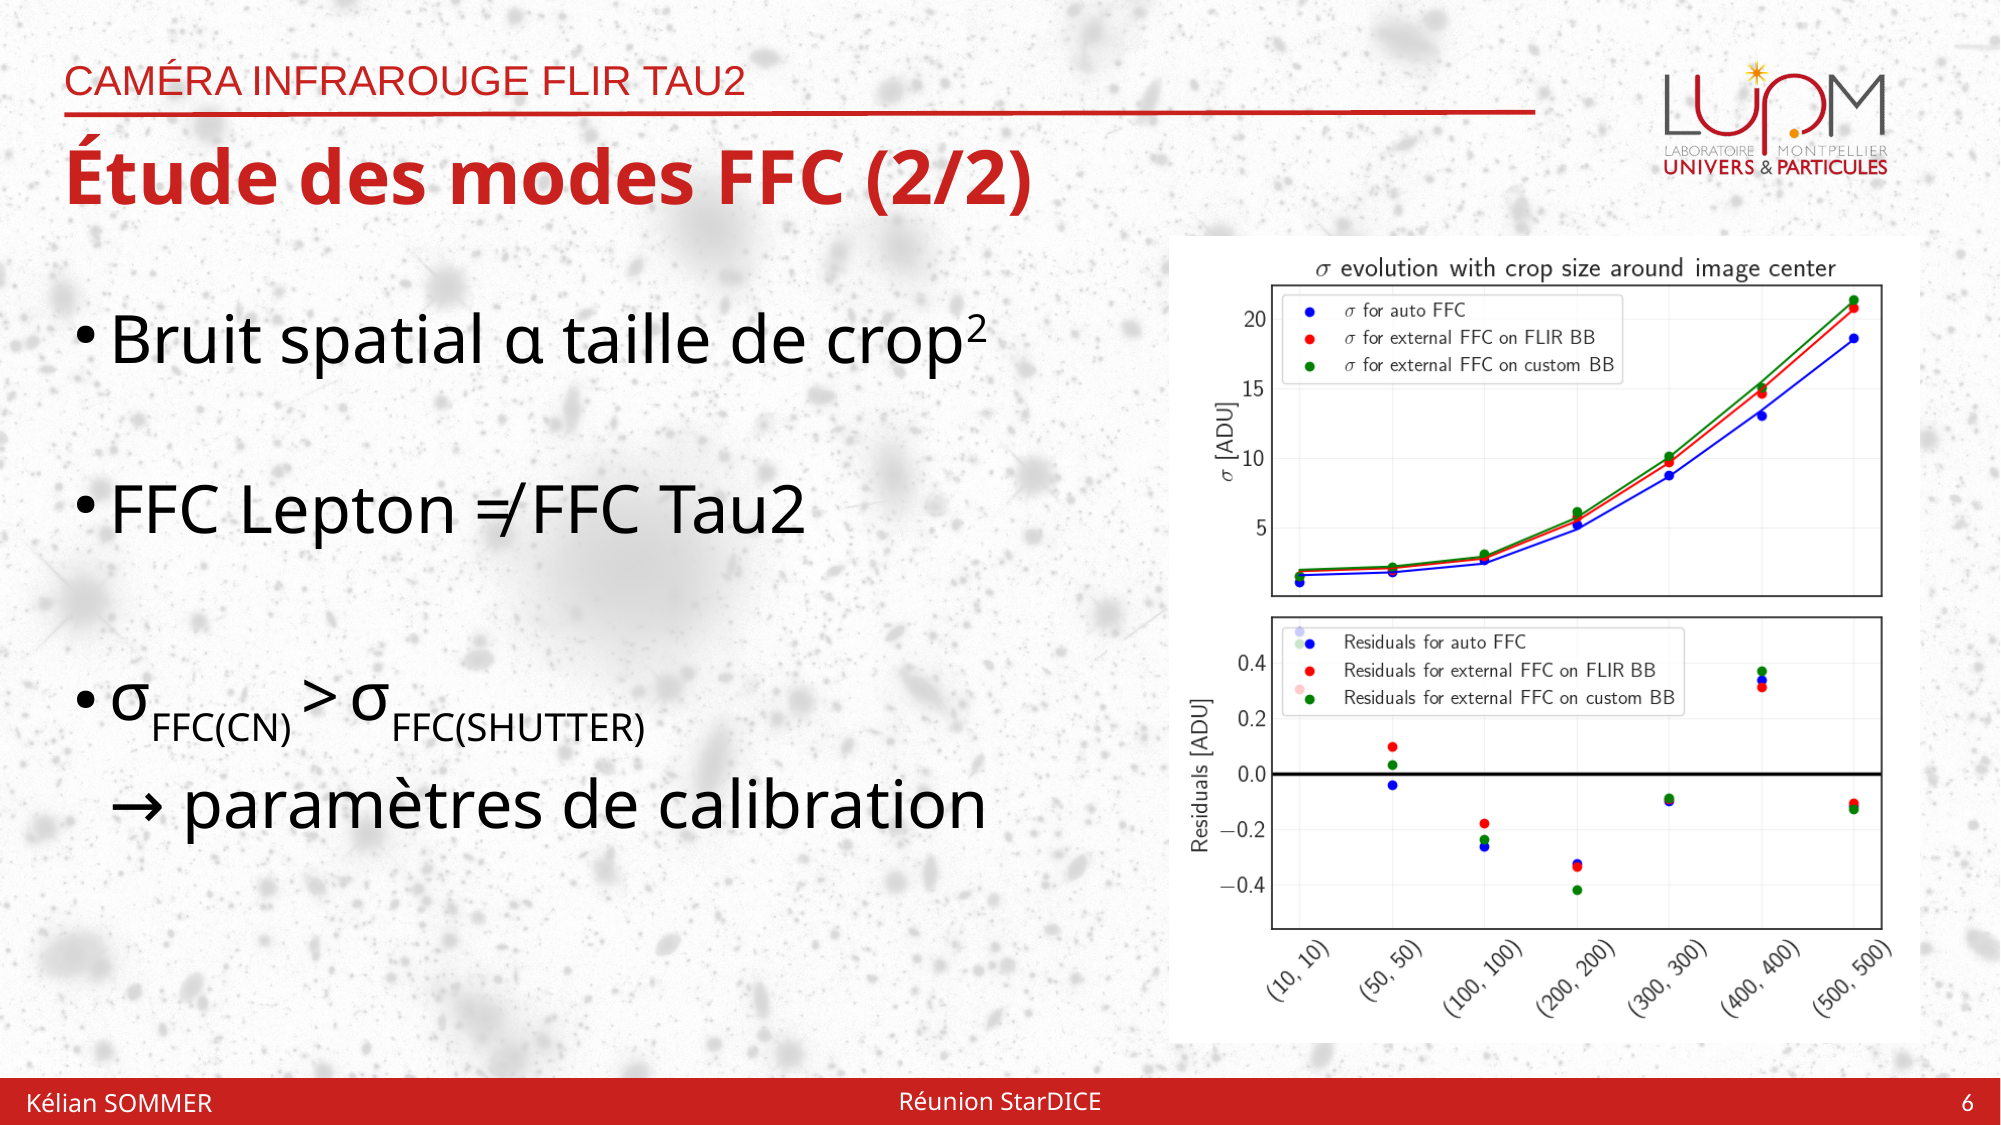

CAMÉRA INFRAROUGE FLIR TAU2
# Étude des modes FFC (2/2)
Bruit spatial ɑ taille de crop2
FFC Lepton ≠ FFC Tau2
σFFC(CN) > σFFC(SHUTTER)
→ paramètres de calibration
6
Réunion StarDICE
Kélian SOMMER